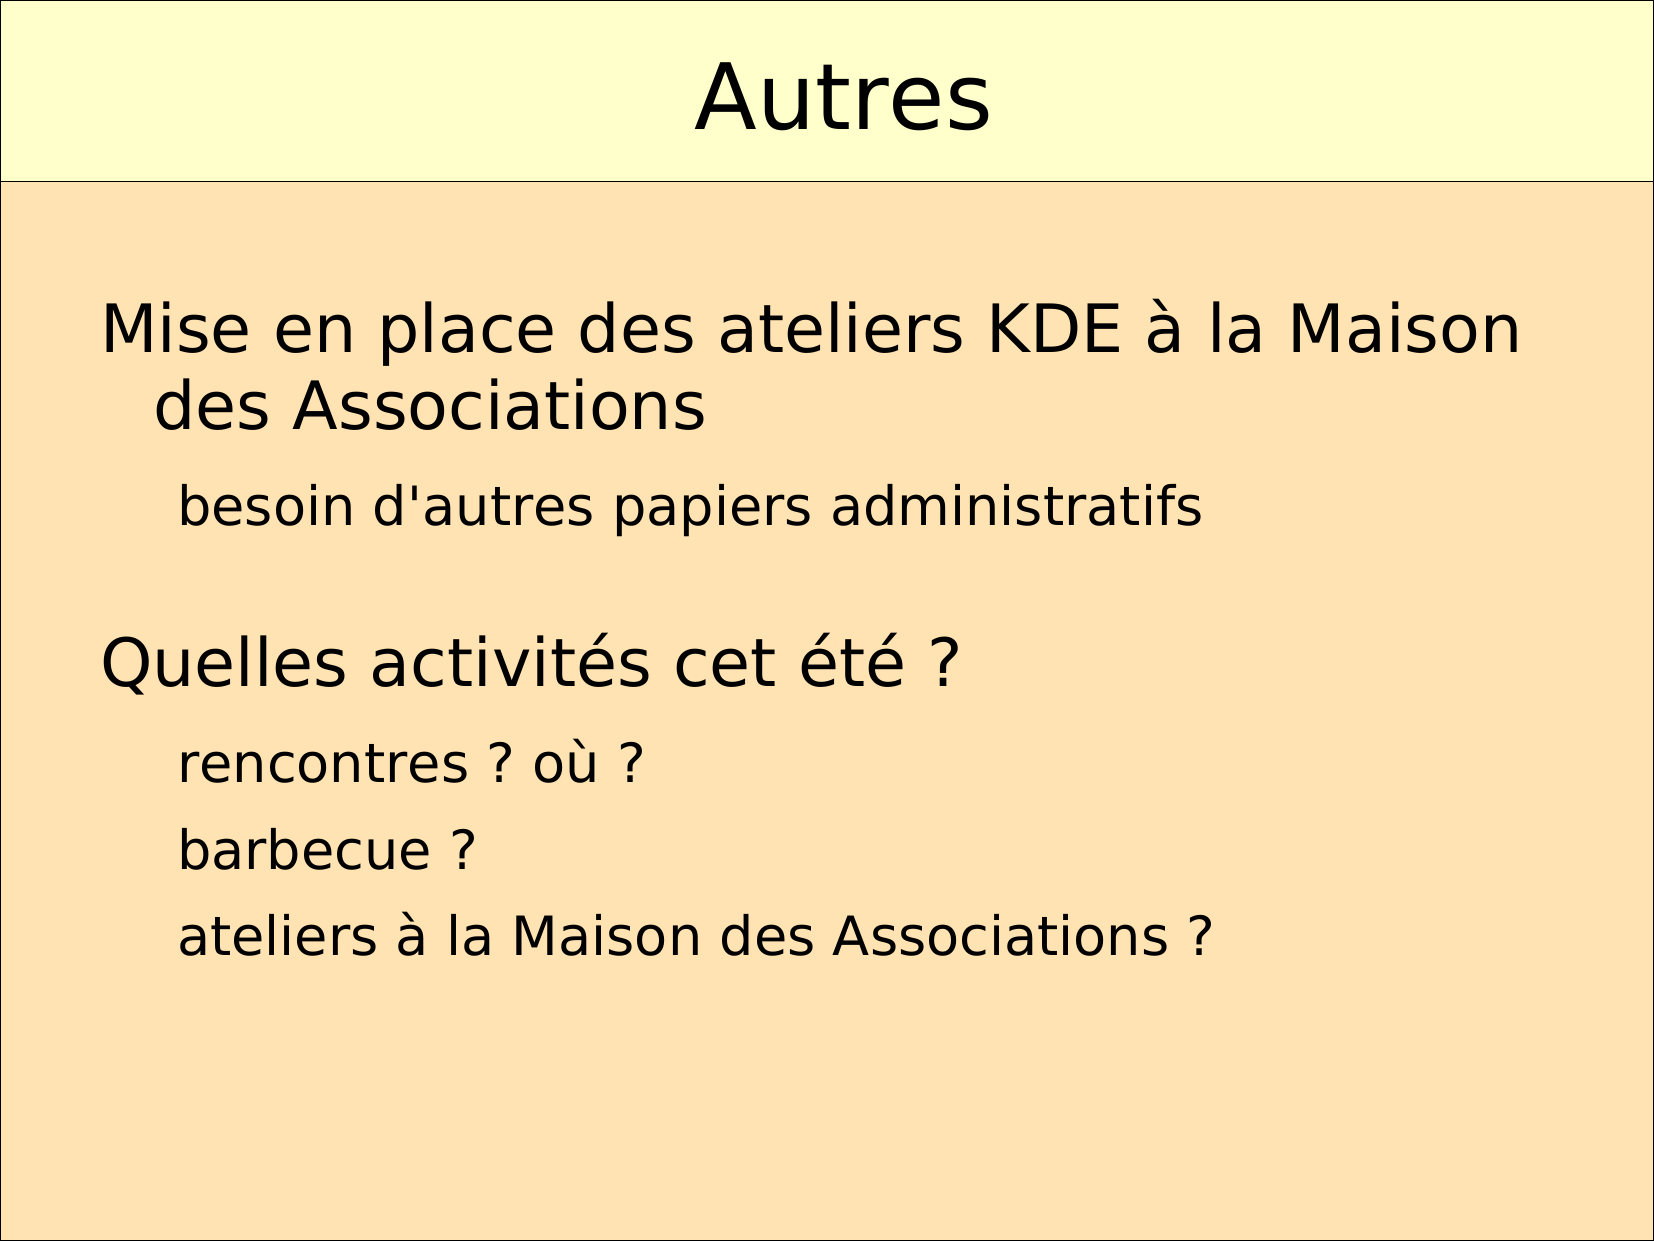

# Autres
Mise en place des ateliers KDE à la Maison des Associations
besoin d'autres papiers administratifs
Quelles activités cet été ?
rencontres ? où ?
barbecue ?
ateliers à la Maison des Associations ?